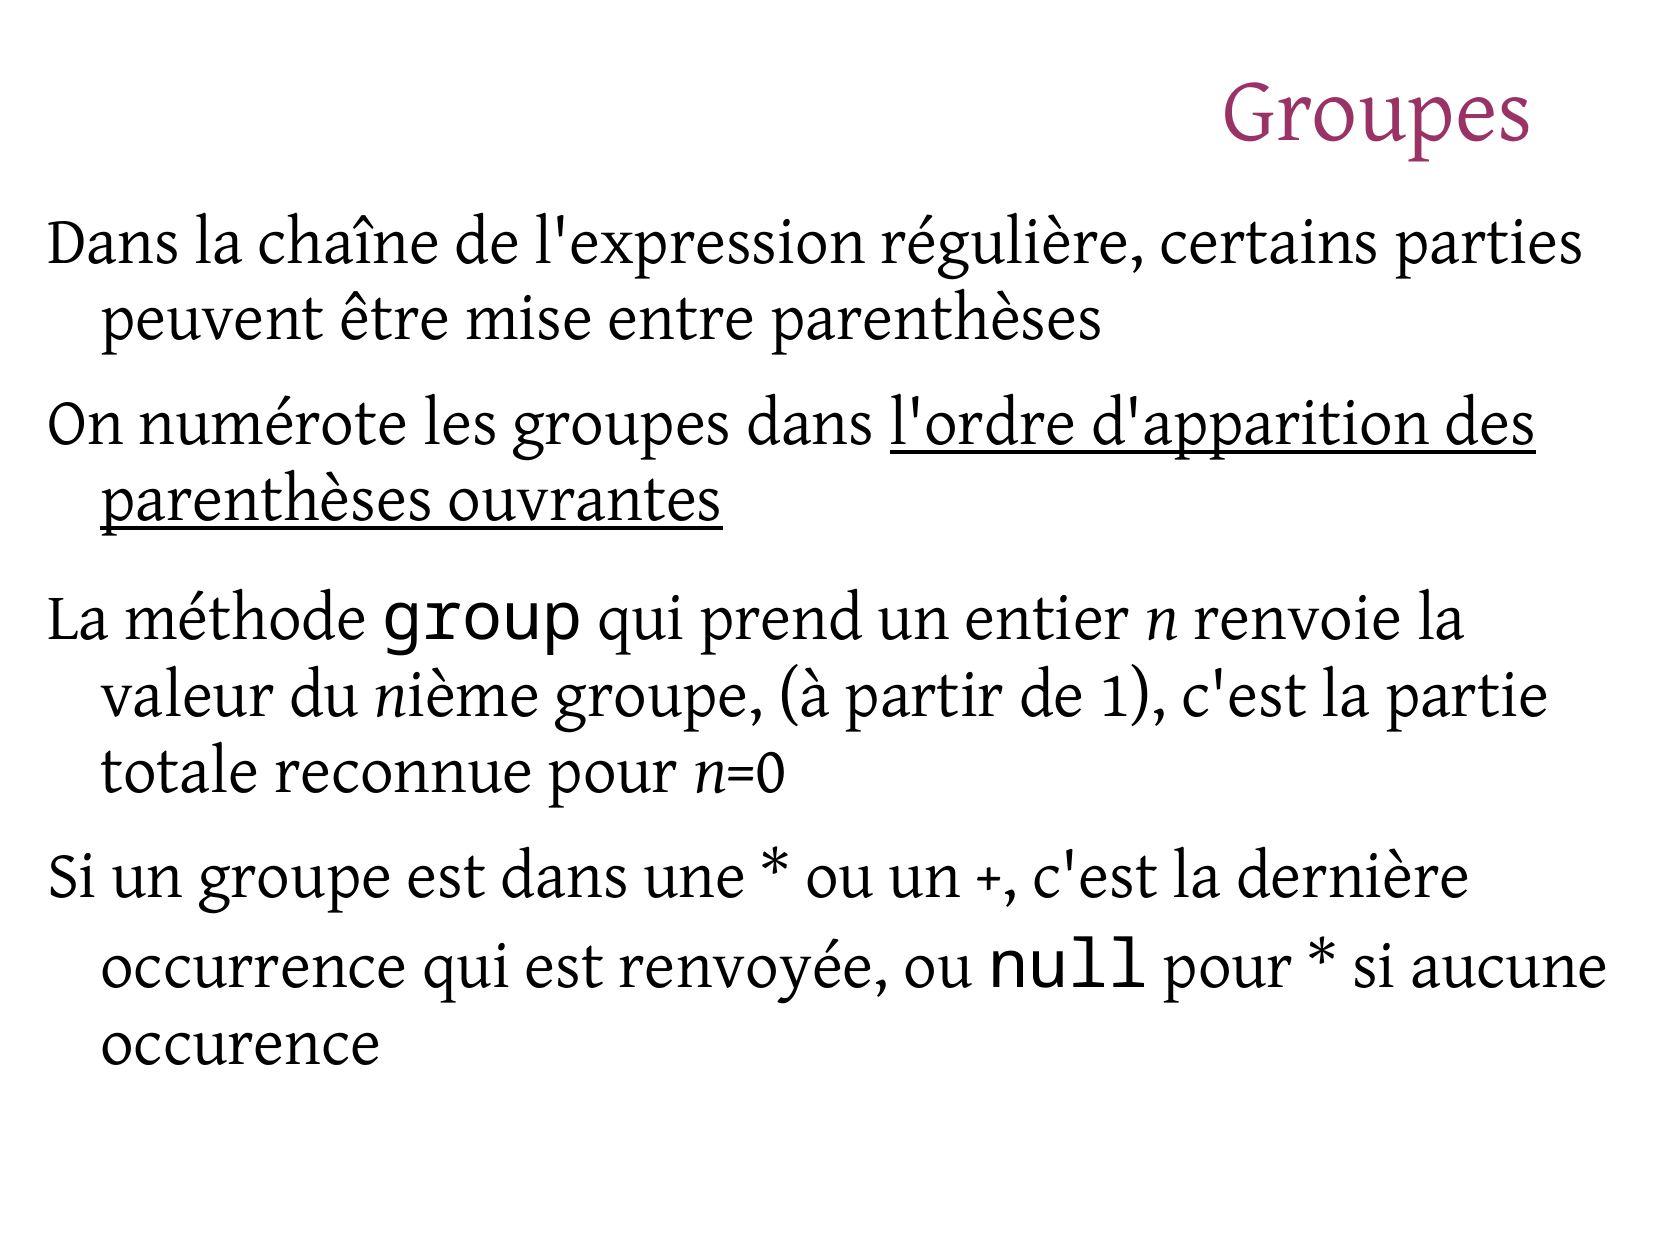

# Groupes
Dans la chaîne de l'expression régulière, certains parties peuvent être mise entre parenthèses
On numérote les groupes dans l'ordre d'apparition des parenthèses ouvrantes
La méthode group qui prend un entier n renvoie la valeur du nième groupe, (à partir de 1), c'est la partie totale reconnue pour n=0
Si un groupe est dans une * ou un +, c'est la dernière occurrence qui est renvoyée, ou null pour * si aucune occurence